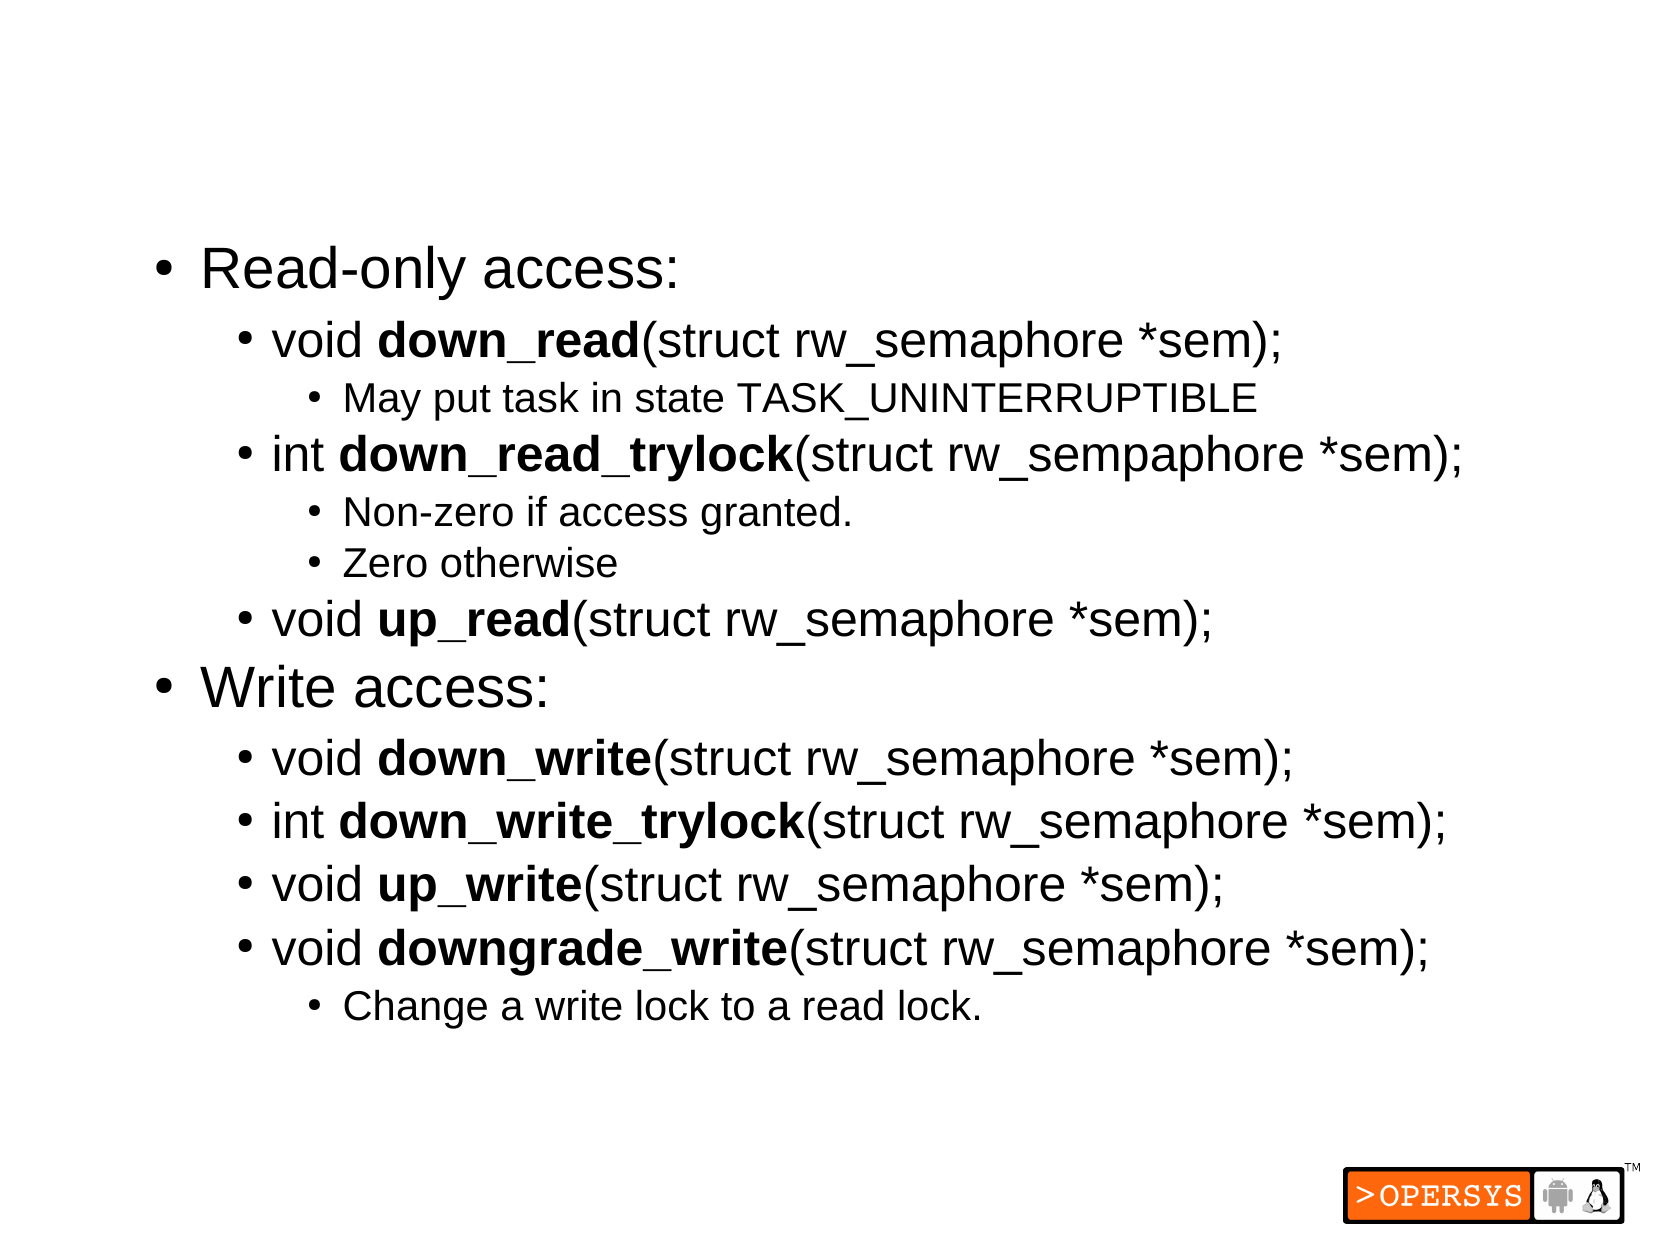

# Read-only access:
void down_read(struct rw_semaphore *sem);
May put task in state TASK_UNINTERRUPTIBLE
int down_read_trylock(struct rw_sempaphore *sem);
Non-zero if access granted.
Zero otherwise
void up_read(struct rw_semaphore *sem);
Write access:
void down_write(struct rw_semaphore *sem);
int down_write_trylock(struct rw_semaphore *sem);
void up_write(struct rw_semaphore *sem);
void downgrade_write(struct rw_semaphore *sem);
Change a write lock to a read lock.